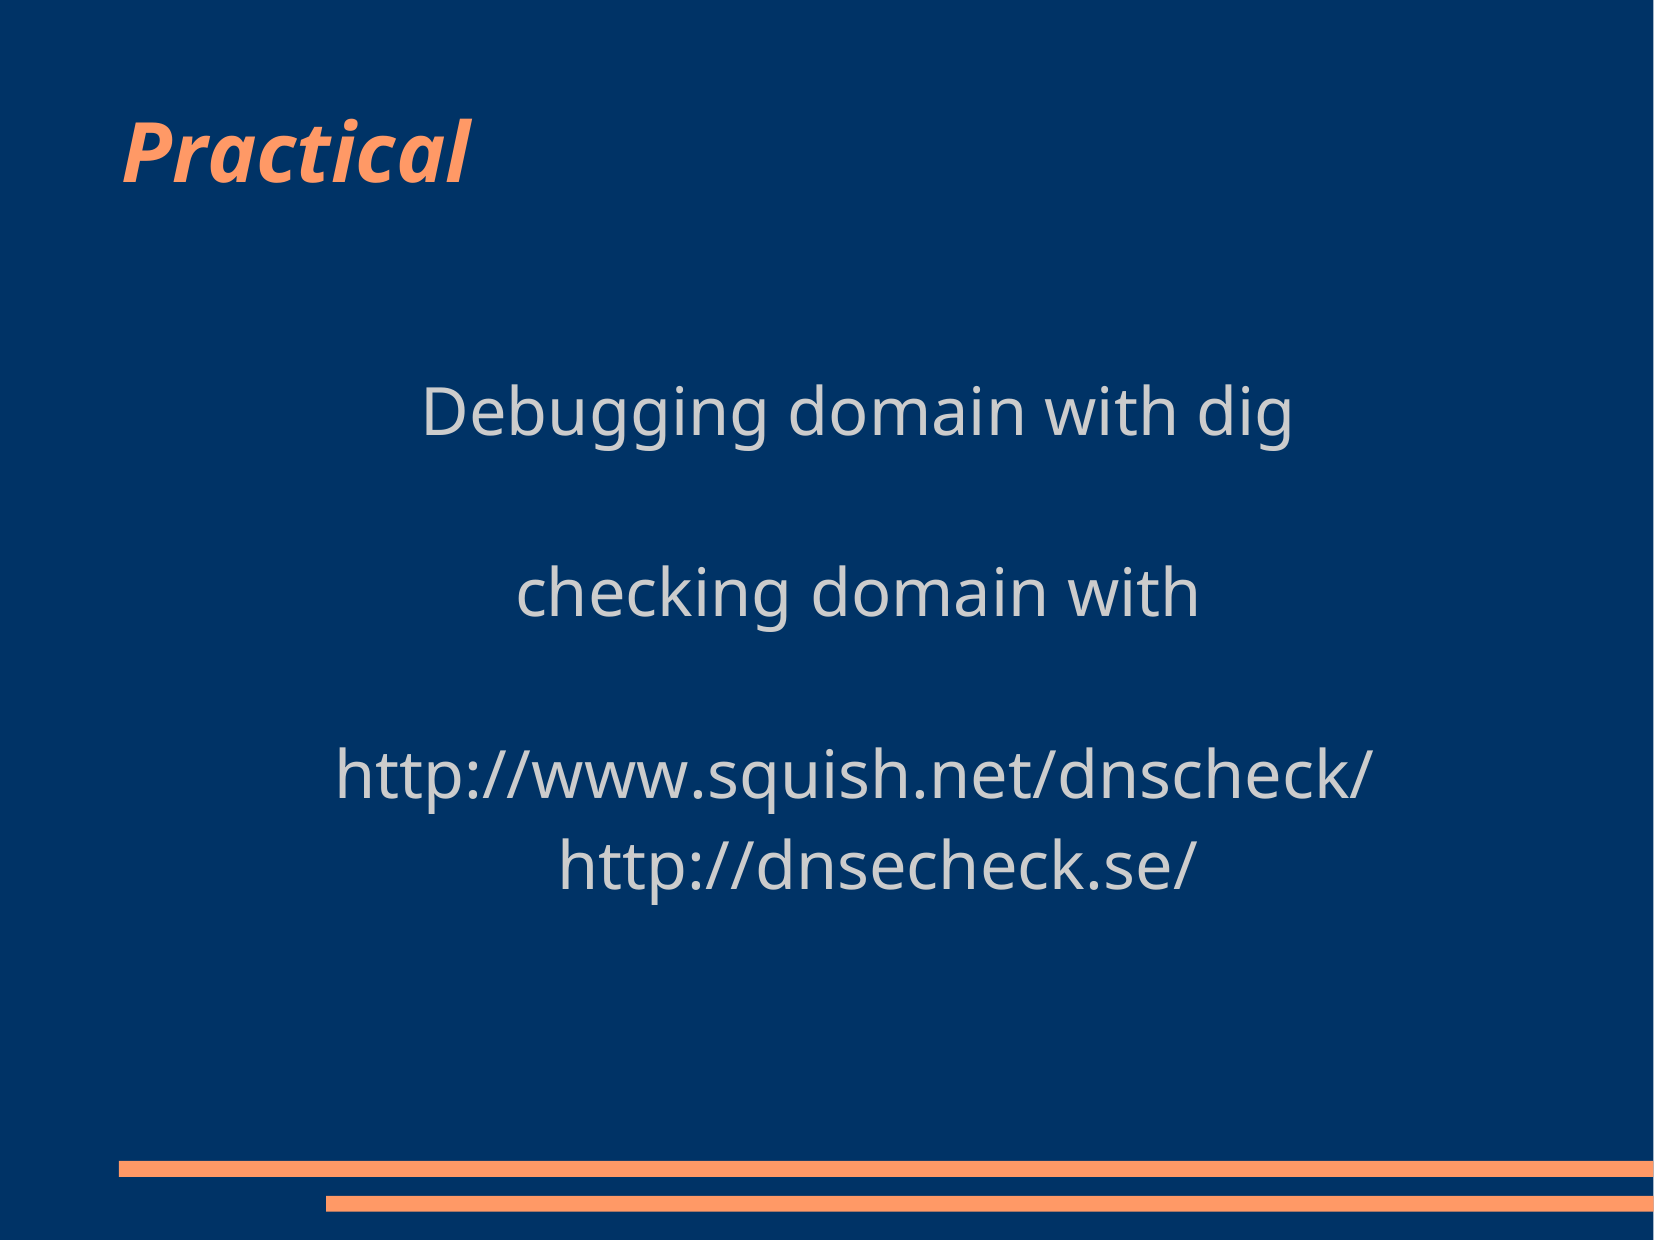

# Practical
Debugging domain with dig
checking domain with
 http://www.squish.net/dnscheck/
 http://dnsecheck.se/